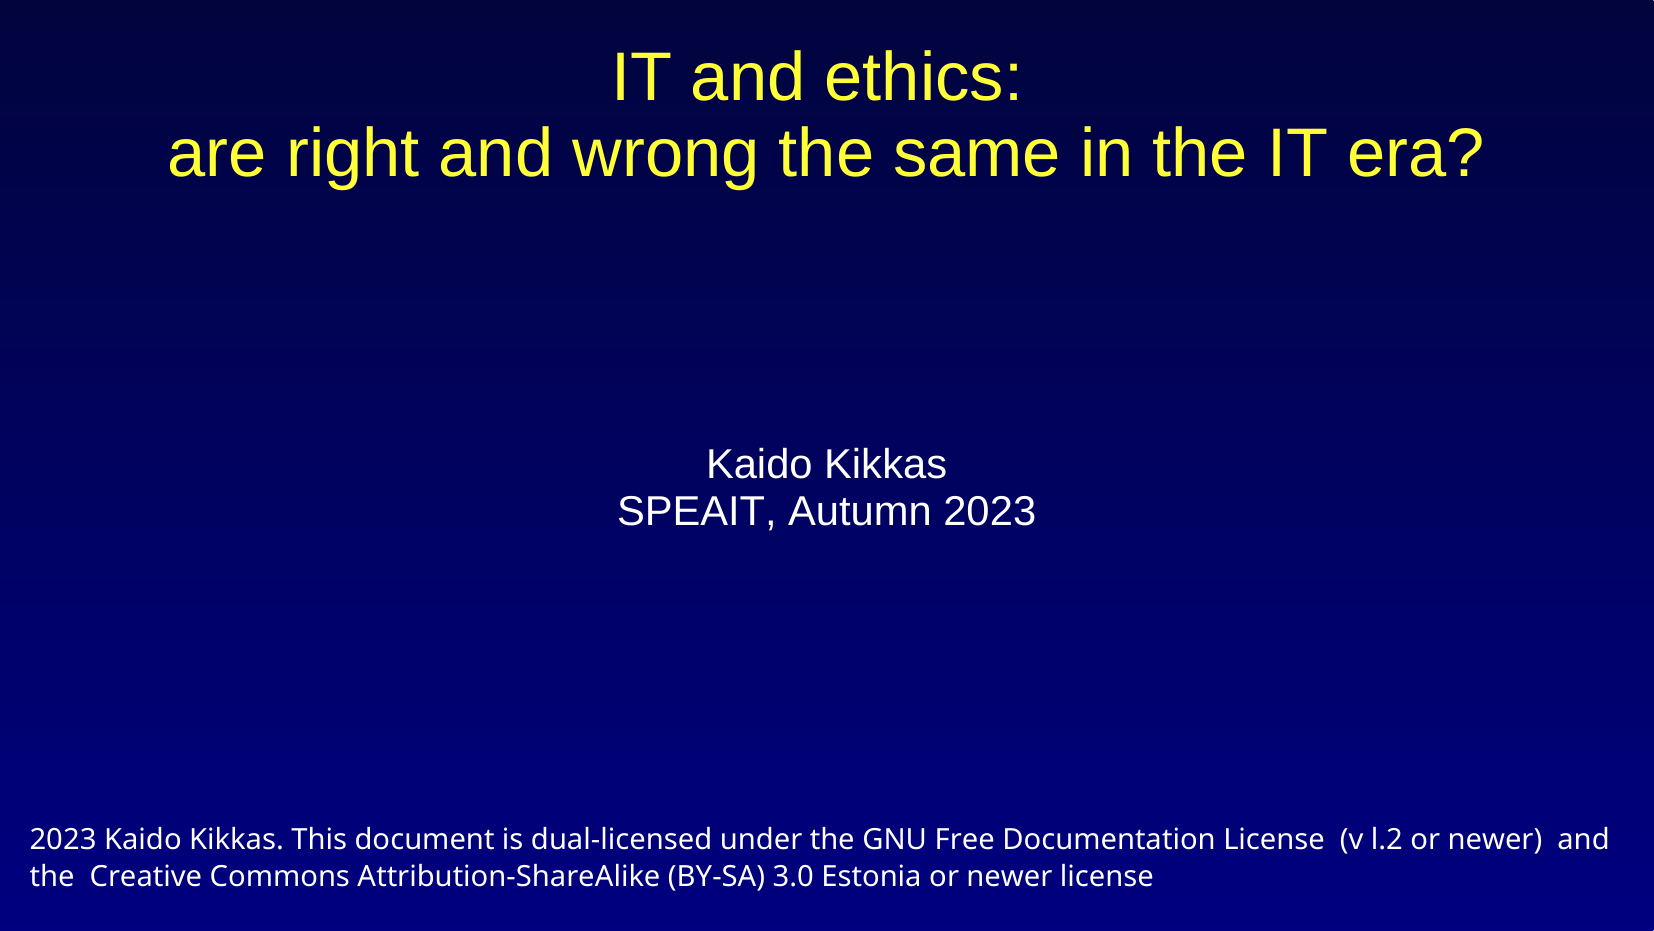

# IT and ethics: are right and wrong the same in the IT era?
Kaido Kikkas
SPEAIT, Autumn 2023
2023 Kaido Kikkas. This document is dual-licensed under the GNU Free Documentation License (v l.2 or newer) and the Creative Commons Attribution-ShareAlike (BY-SA) 3.0 Estonia or newer license